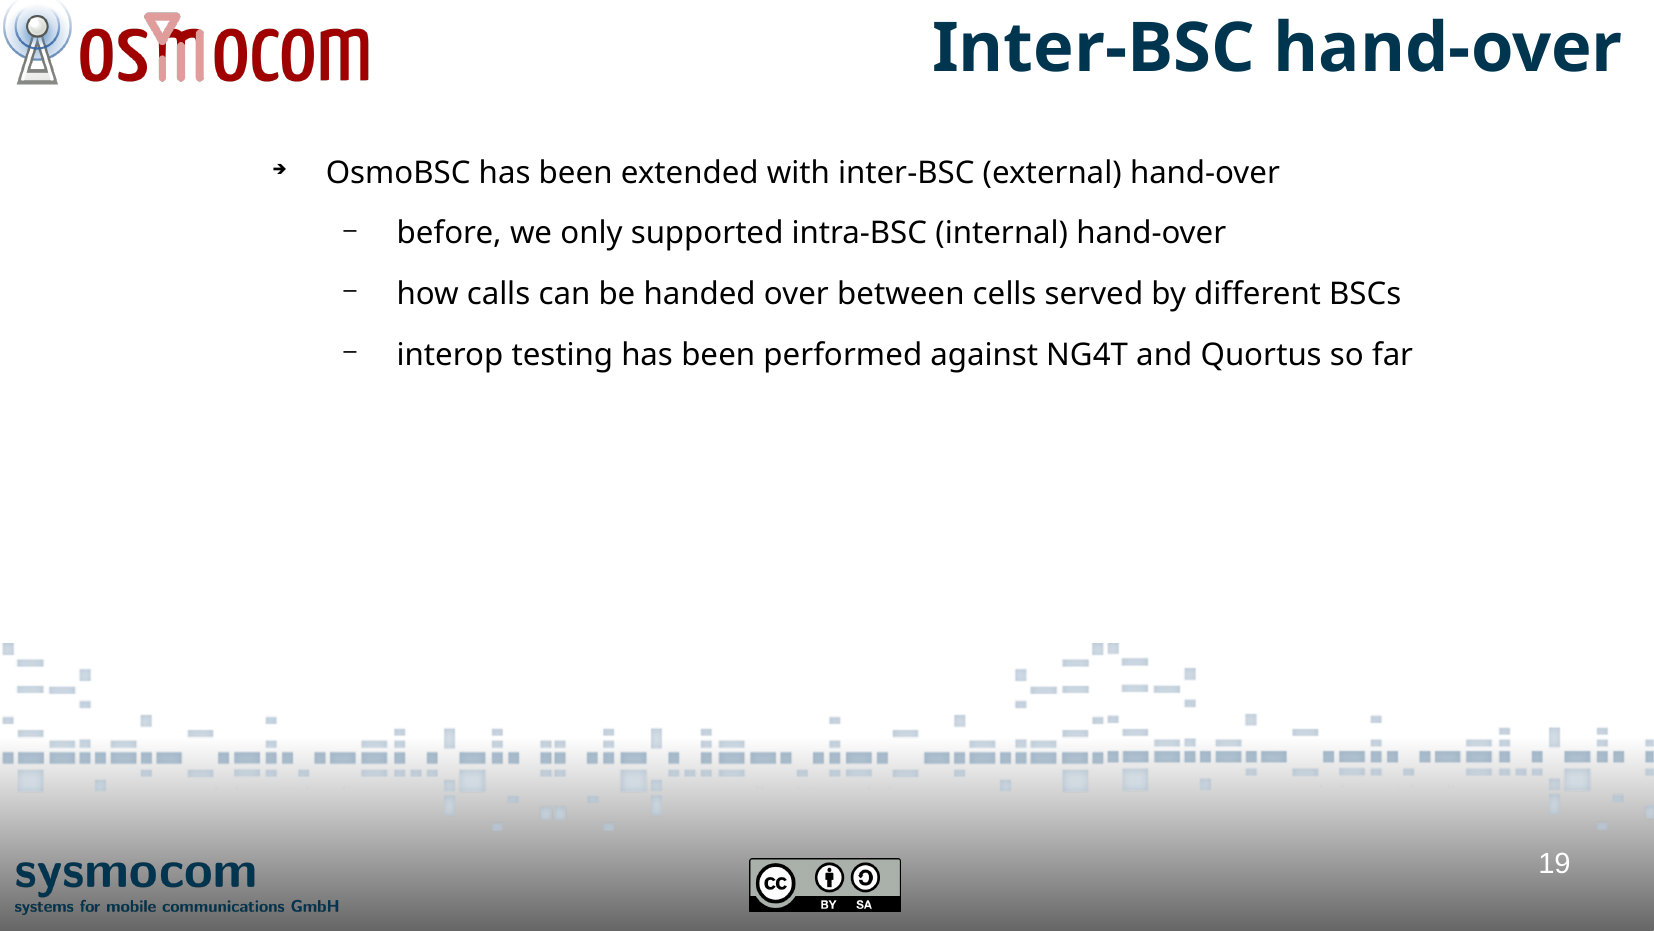

# Inter-BSC hand-over
OsmoBSC has been extended with inter-BSC (external) hand-over
before, we only supported intra-BSC (internal) hand-over
how calls can be handed over between cells served by different BSCs
interop testing has been performed against NG4T and Quortus so far
19